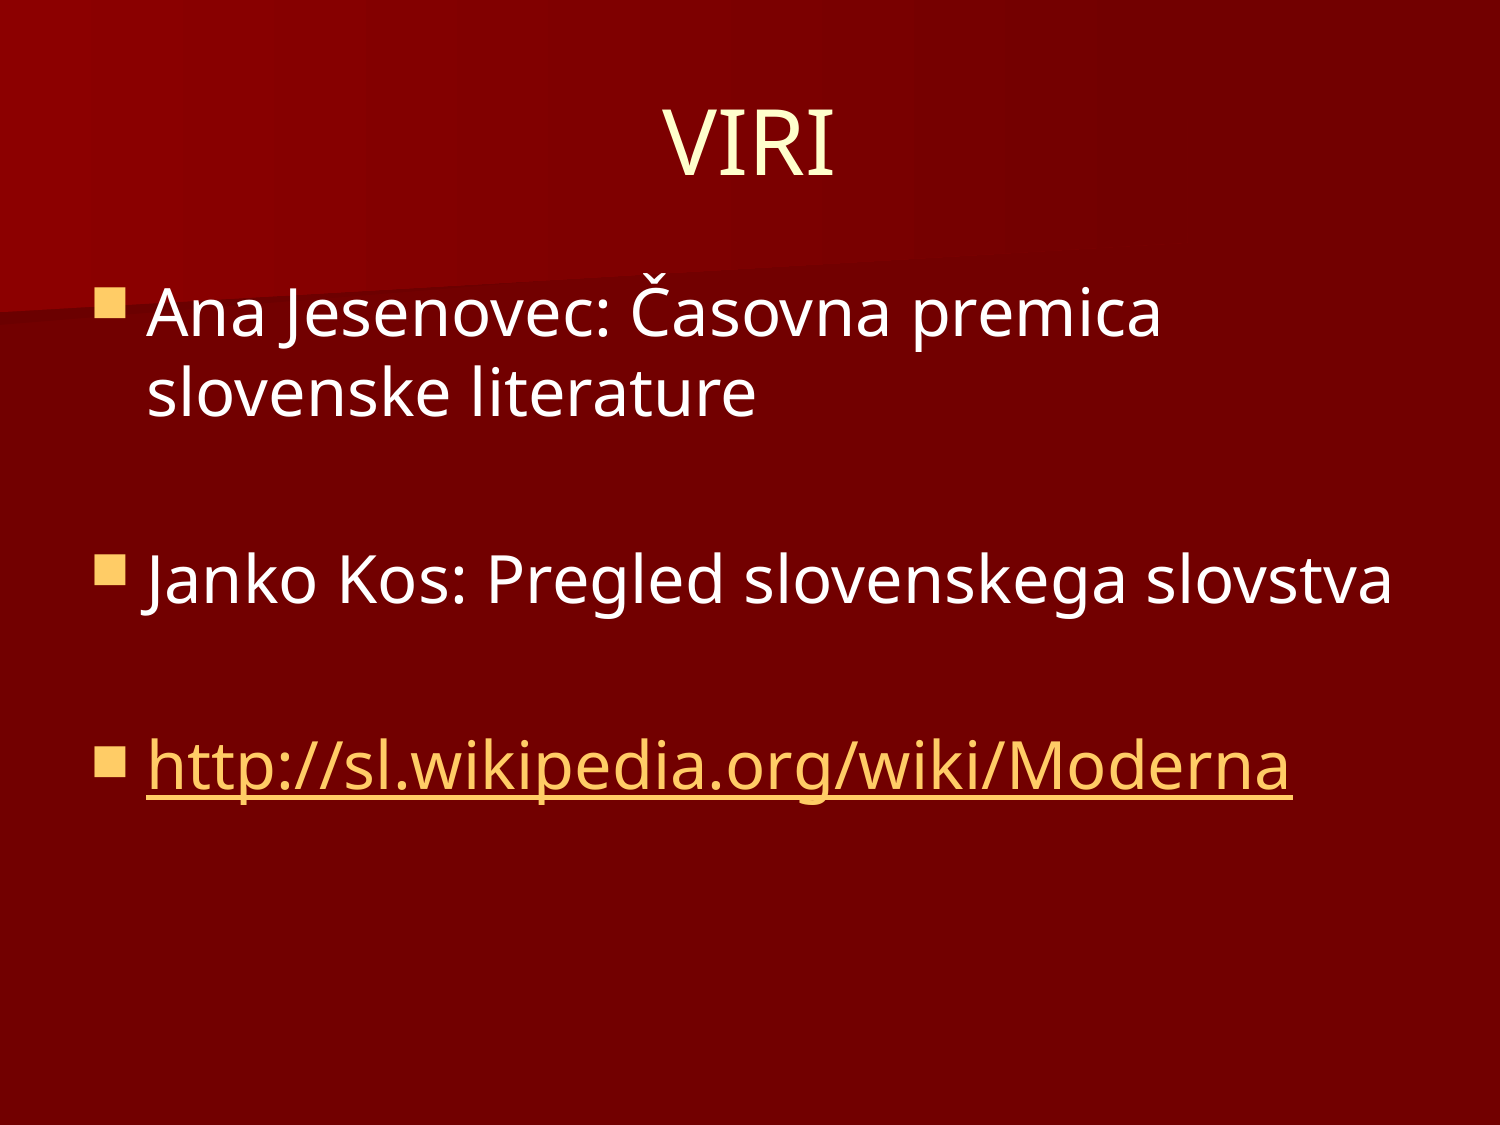

# VIRI
Ana Jesenovec: Časovna premica slovenske literature
Janko Kos: Pregled slovenskega slovstva
http://sl.wikipedia.org/wiki/Moderna